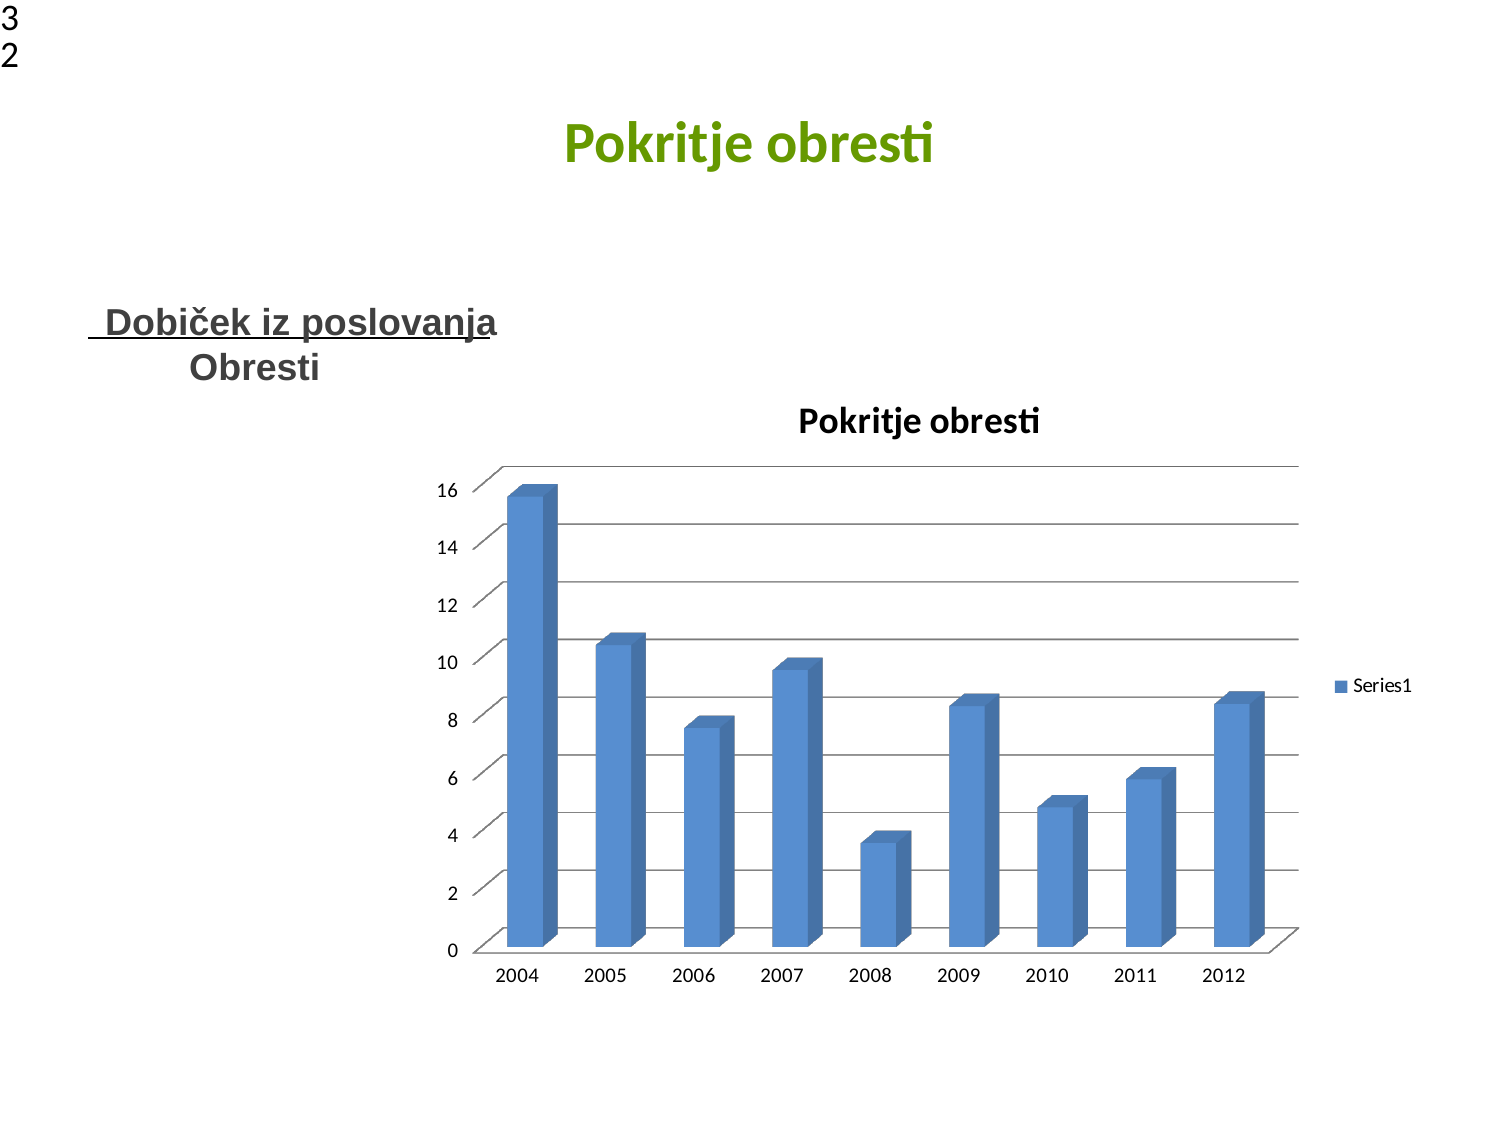

# Pokritje obresti
Dobiček iz poslovanja
 Obresti
[unsupported chart]